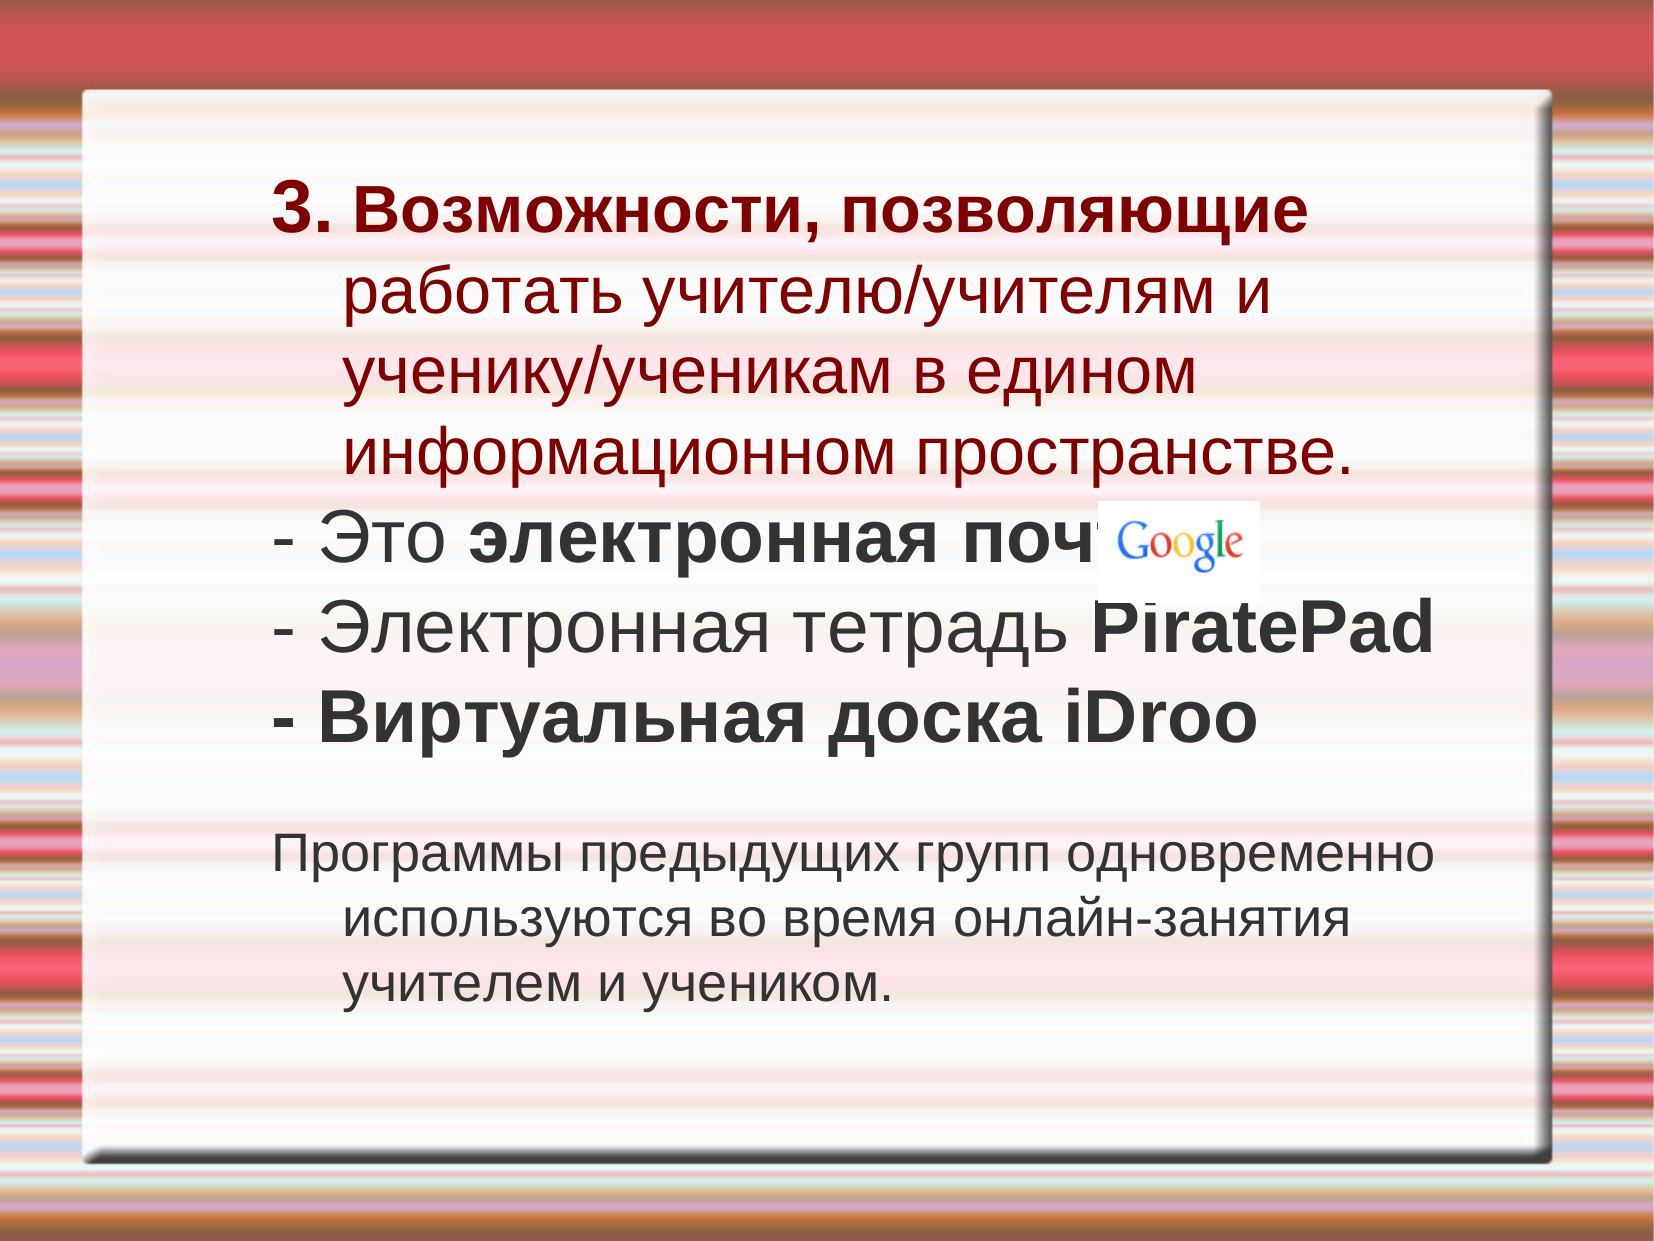

#
3. Возможности, позволяющие работать учителю/учителям и ученику/ученикам в едином информационном пространстве.
- Это электронная почта
- Электронная тетрадь PiratePad
- Виртуальная доска iDroo
Программы предыдущих групп одновременно используются во время онлайн-занятия учителем и учеником.